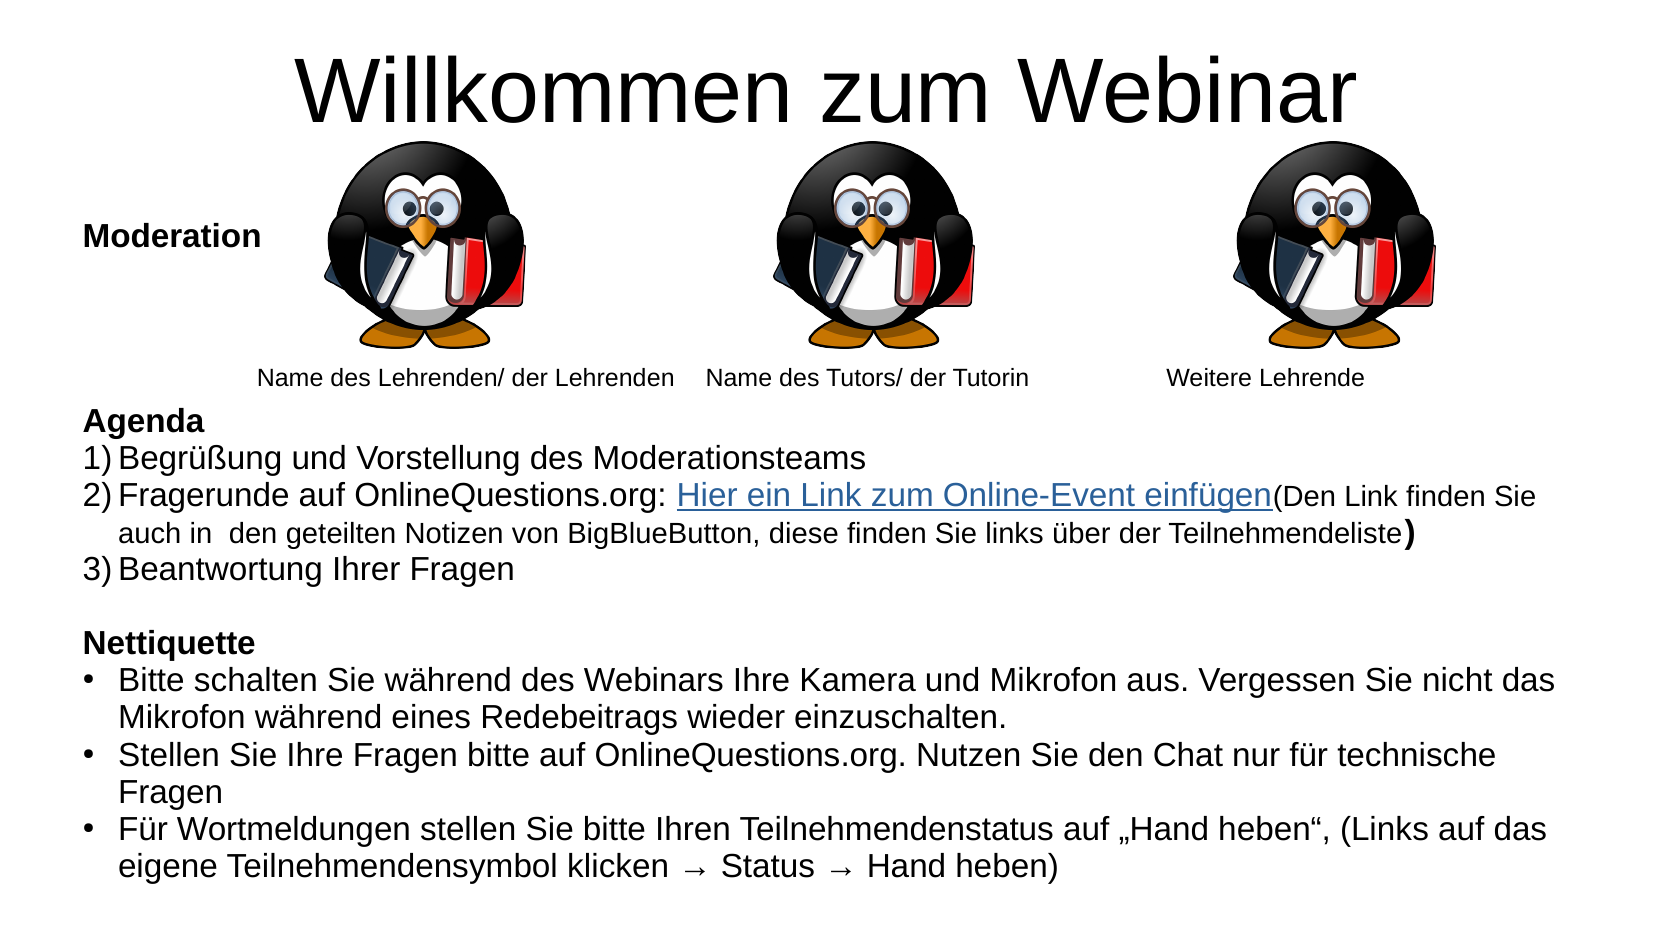

# Willkommen zum Webinar
Moderation
Agenda
Begrüßung und Vorstellung des Moderationsteams
Fragerunde auf OnlineQuestions.org: Hier ein Link zum Online-Event einfügen(Den Link finden Sie auch in den geteilten Notizen von BigBlueButton, diese finden Sie links über der Teilnehmendeliste)
Beantwortung Ihrer Fragen
Nettiquette
Bitte schalten Sie während des Webinars Ihre Kamera und Mikrofon aus. Vergessen Sie nicht das Mikrofon während eines Redebeitrags wieder einzuschalten.
Stellen Sie Ihre Fragen bitte auf OnlineQuestions.org. Nutzen Sie den Chat nur für technische Fragen
Für Wortmeldungen stellen Sie bitte Ihren Teilnehmendenstatus auf „Hand heben“, (Links auf das eigene Teilnehmendensymbol klicken → Status → Hand heben)
Name des Lehrenden/ der Lehrenden
Name des Tutors/ der Tutorin
Weitere Lehrende